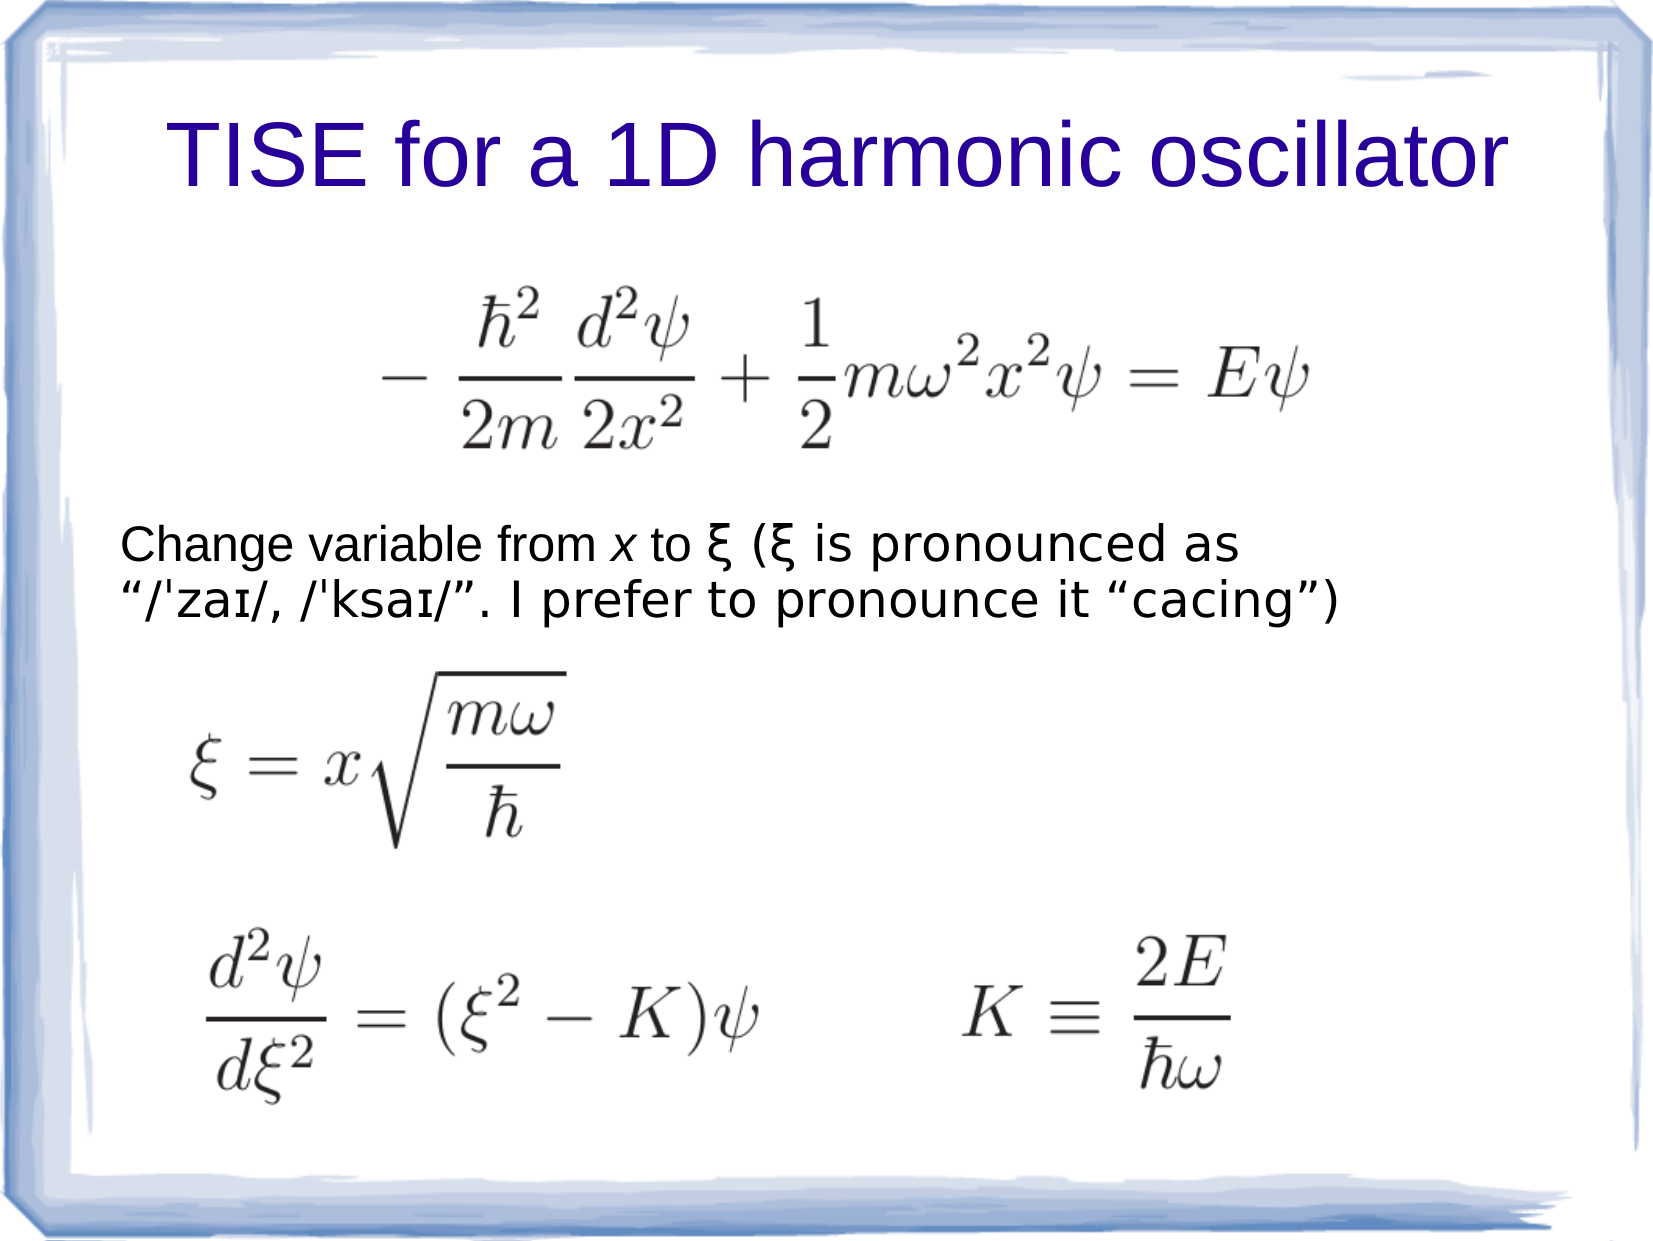

# TISE for a 1D harmonic oscillator
Change variable from x to ξ (ξ is pronounced as “/ˈzaɪ/, /ˈksaɪ/”. I prefer to pronounce it “cacing”)